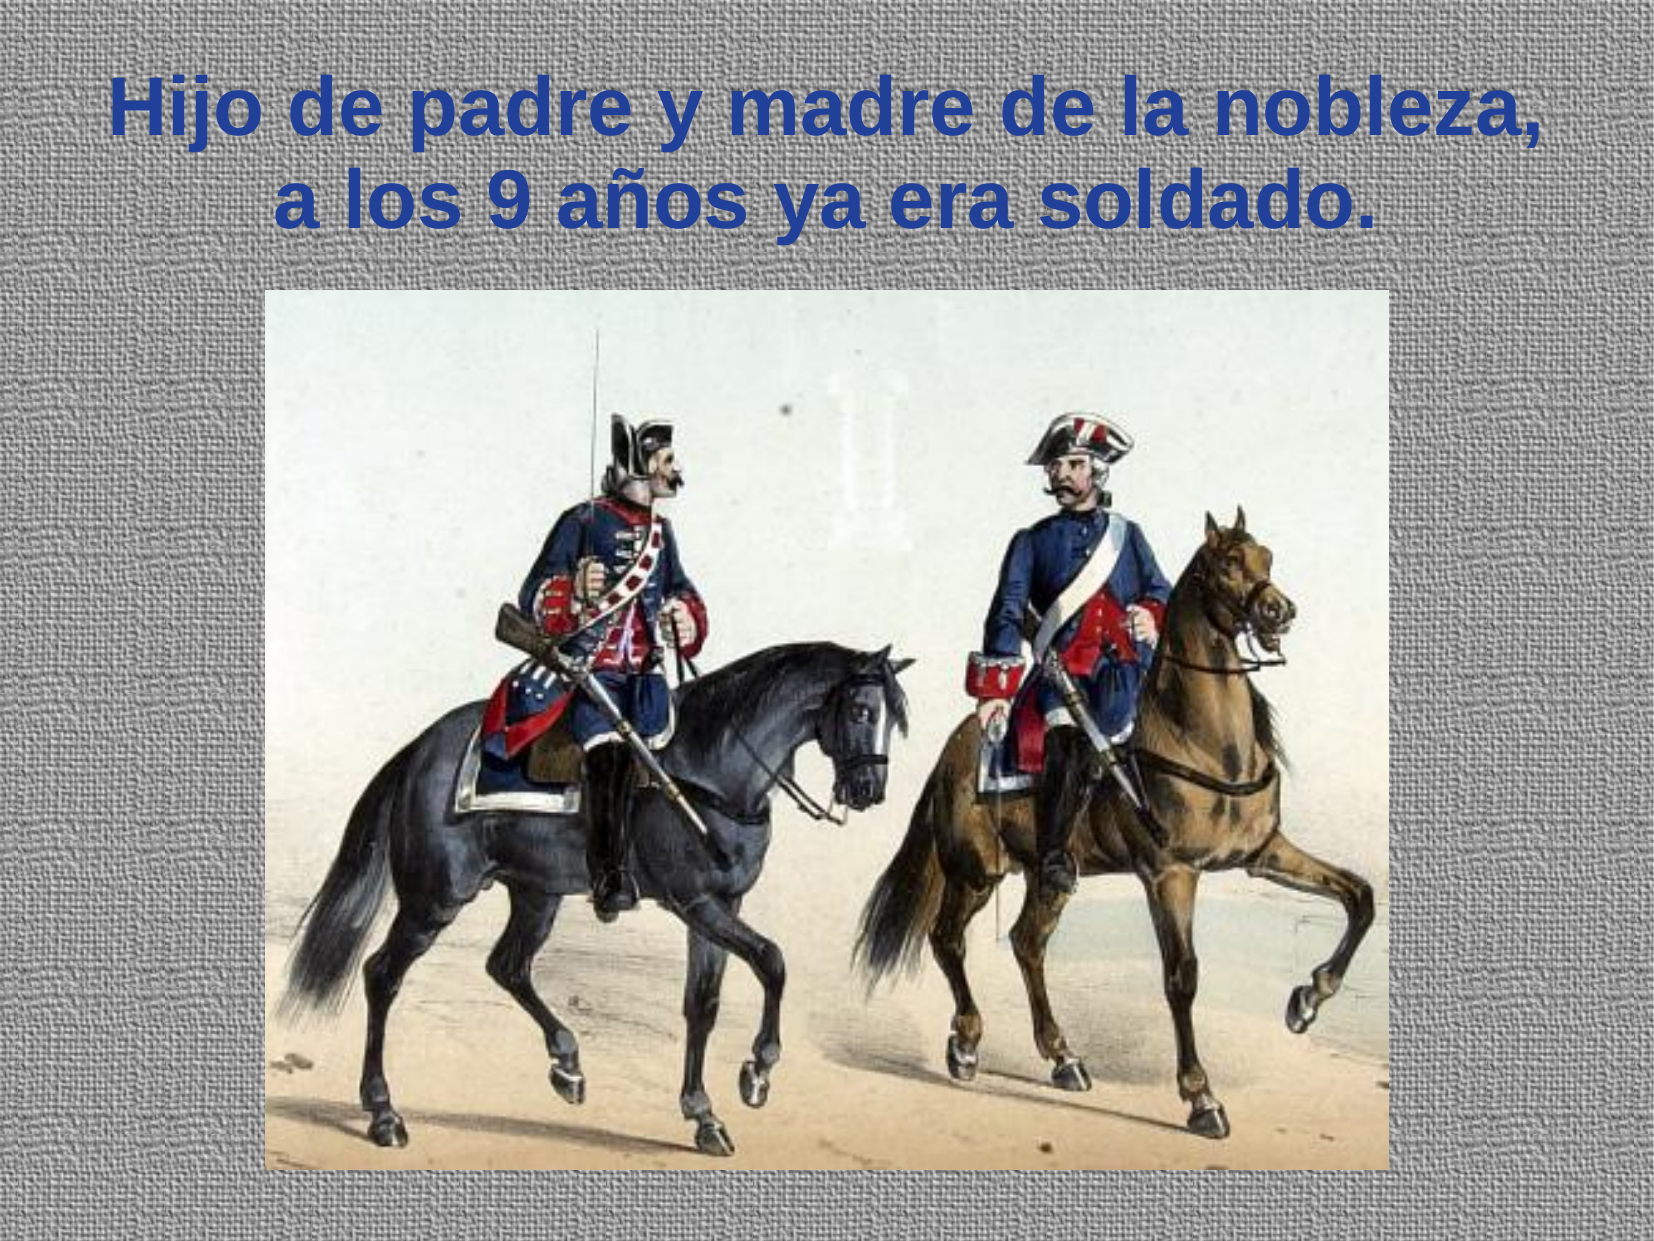

# Hijo de padre y madre de la nobleza, a los 9 años ya era soldado.